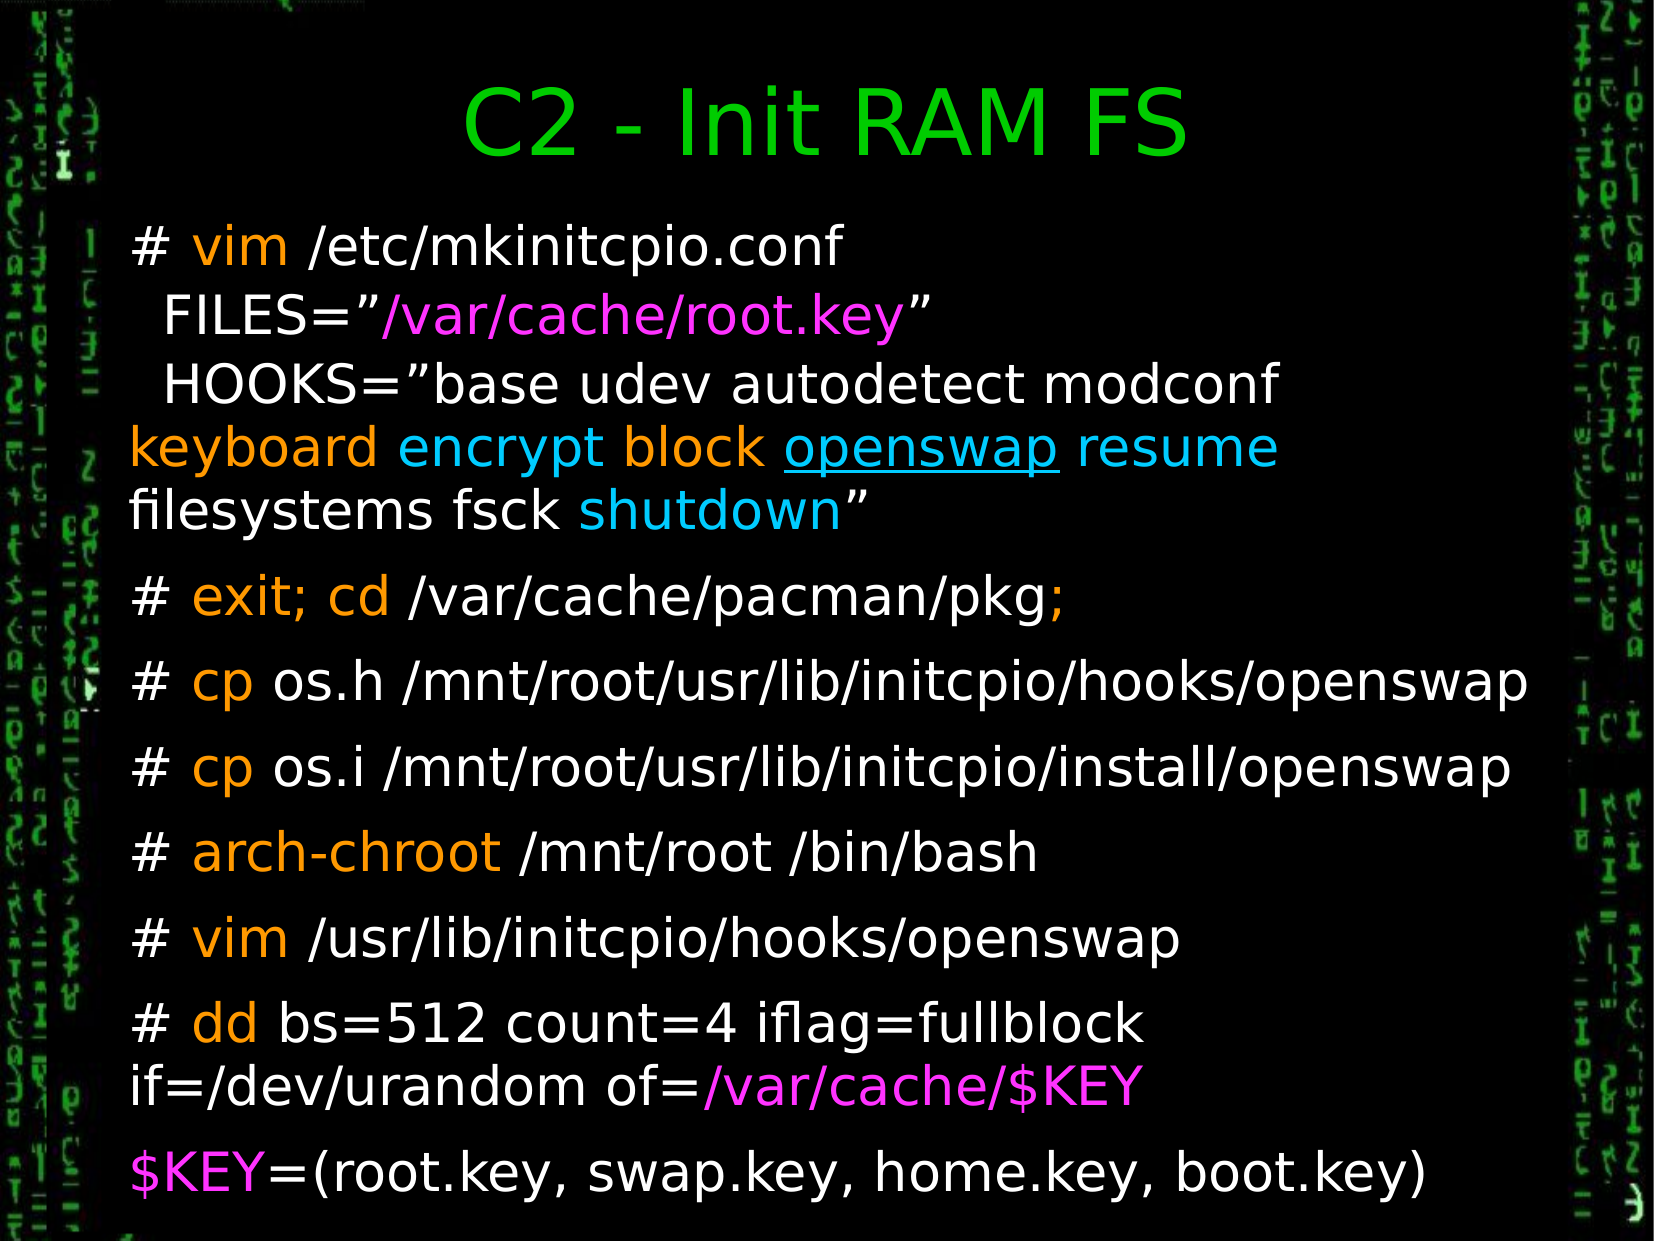

# C2 - Init RAM FS
# vim /etc/mkinitcpio.conf
 FILES=”/var/cache/root.key”
 HOOKS=”base udev autodetect modconf keyboard encrypt block openswap resume filesystems fsck shutdown”
# exit; cd /var/cache/pacman/pkg;
# cp os.h /mnt/root/usr/lib/initcpio/hooks/openswap
# cp os.i /mnt/root/usr/lib/initcpio/install/openswap
# arch-chroot /mnt/root /bin/bash
# vim /usr/lib/initcpio/hooks/openswap
# dd bs=512 count=4 iflag=fullblock if=/dev/urandom of=/var/cache/$KEY
$KEY=(root.key, swap.key, home.key, boot.key)